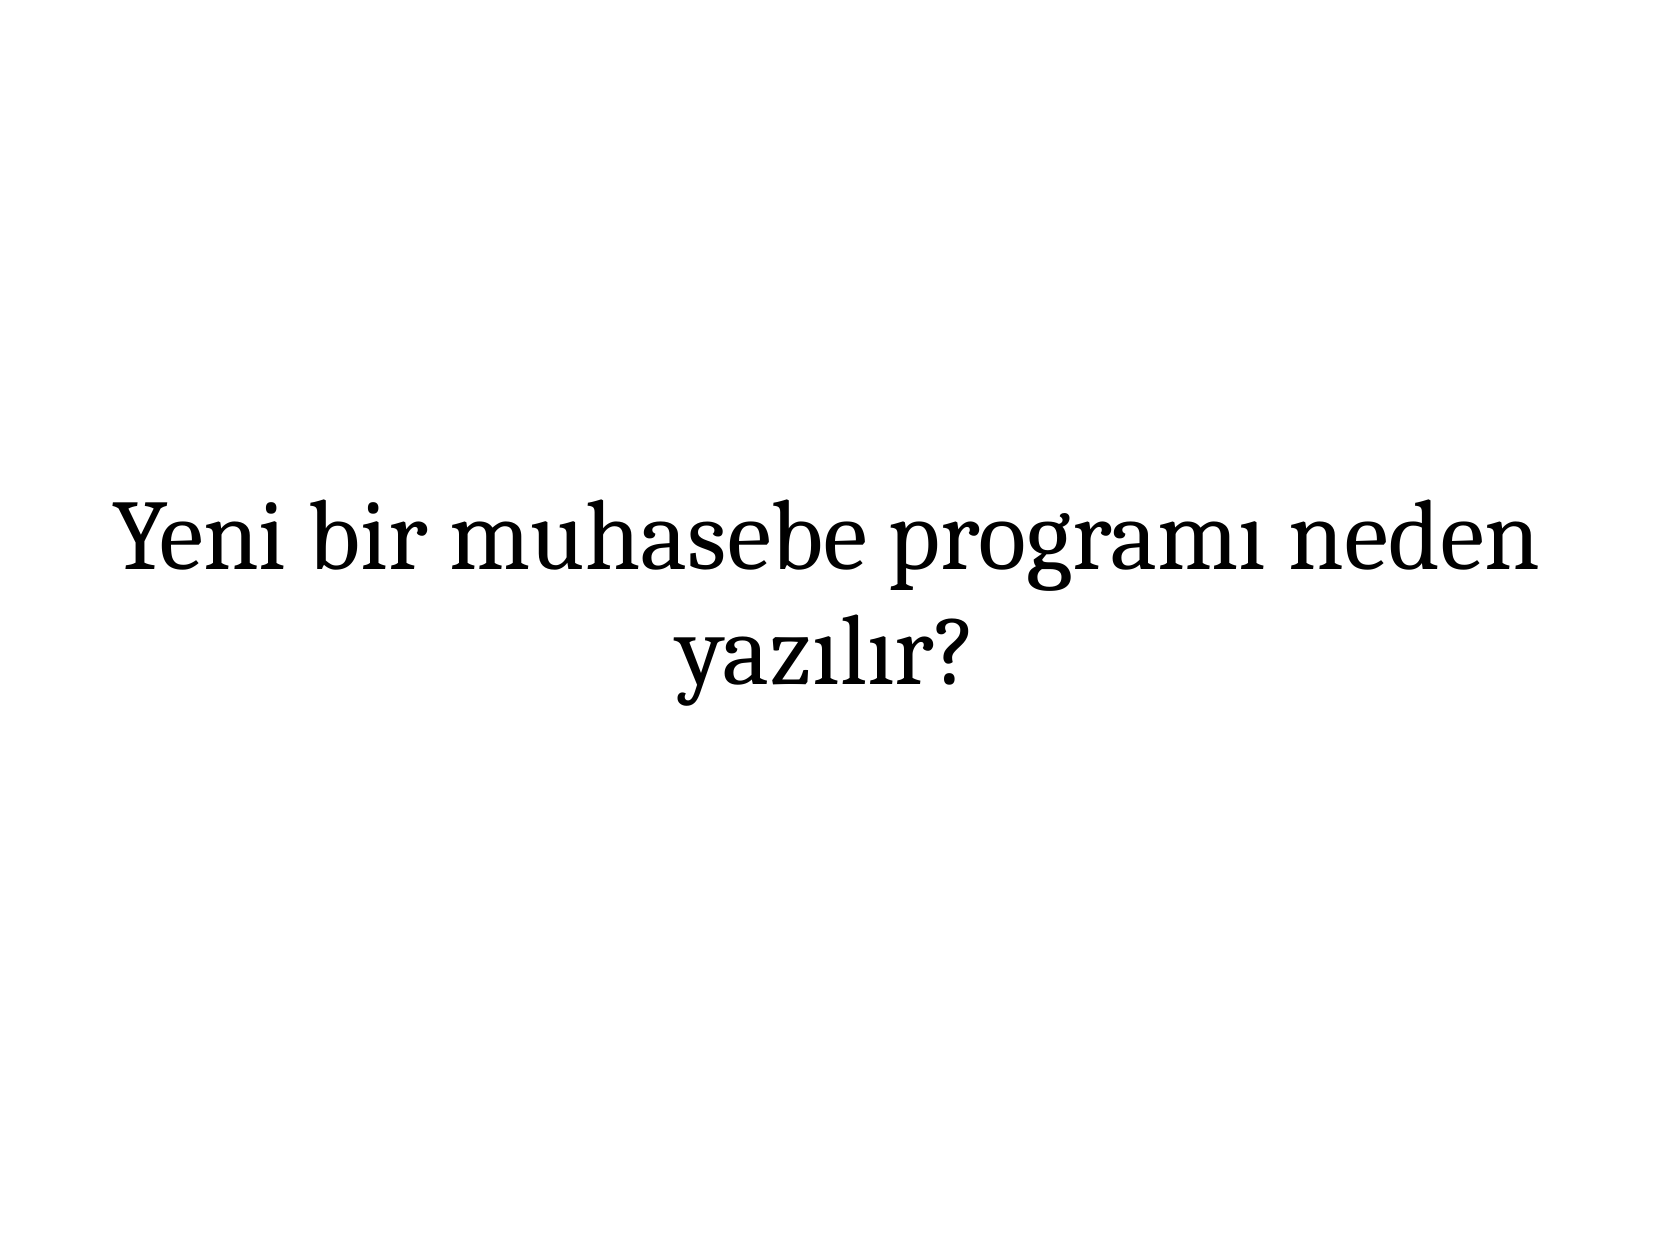

# Yeni bir muhasebe programı neden yazılır?